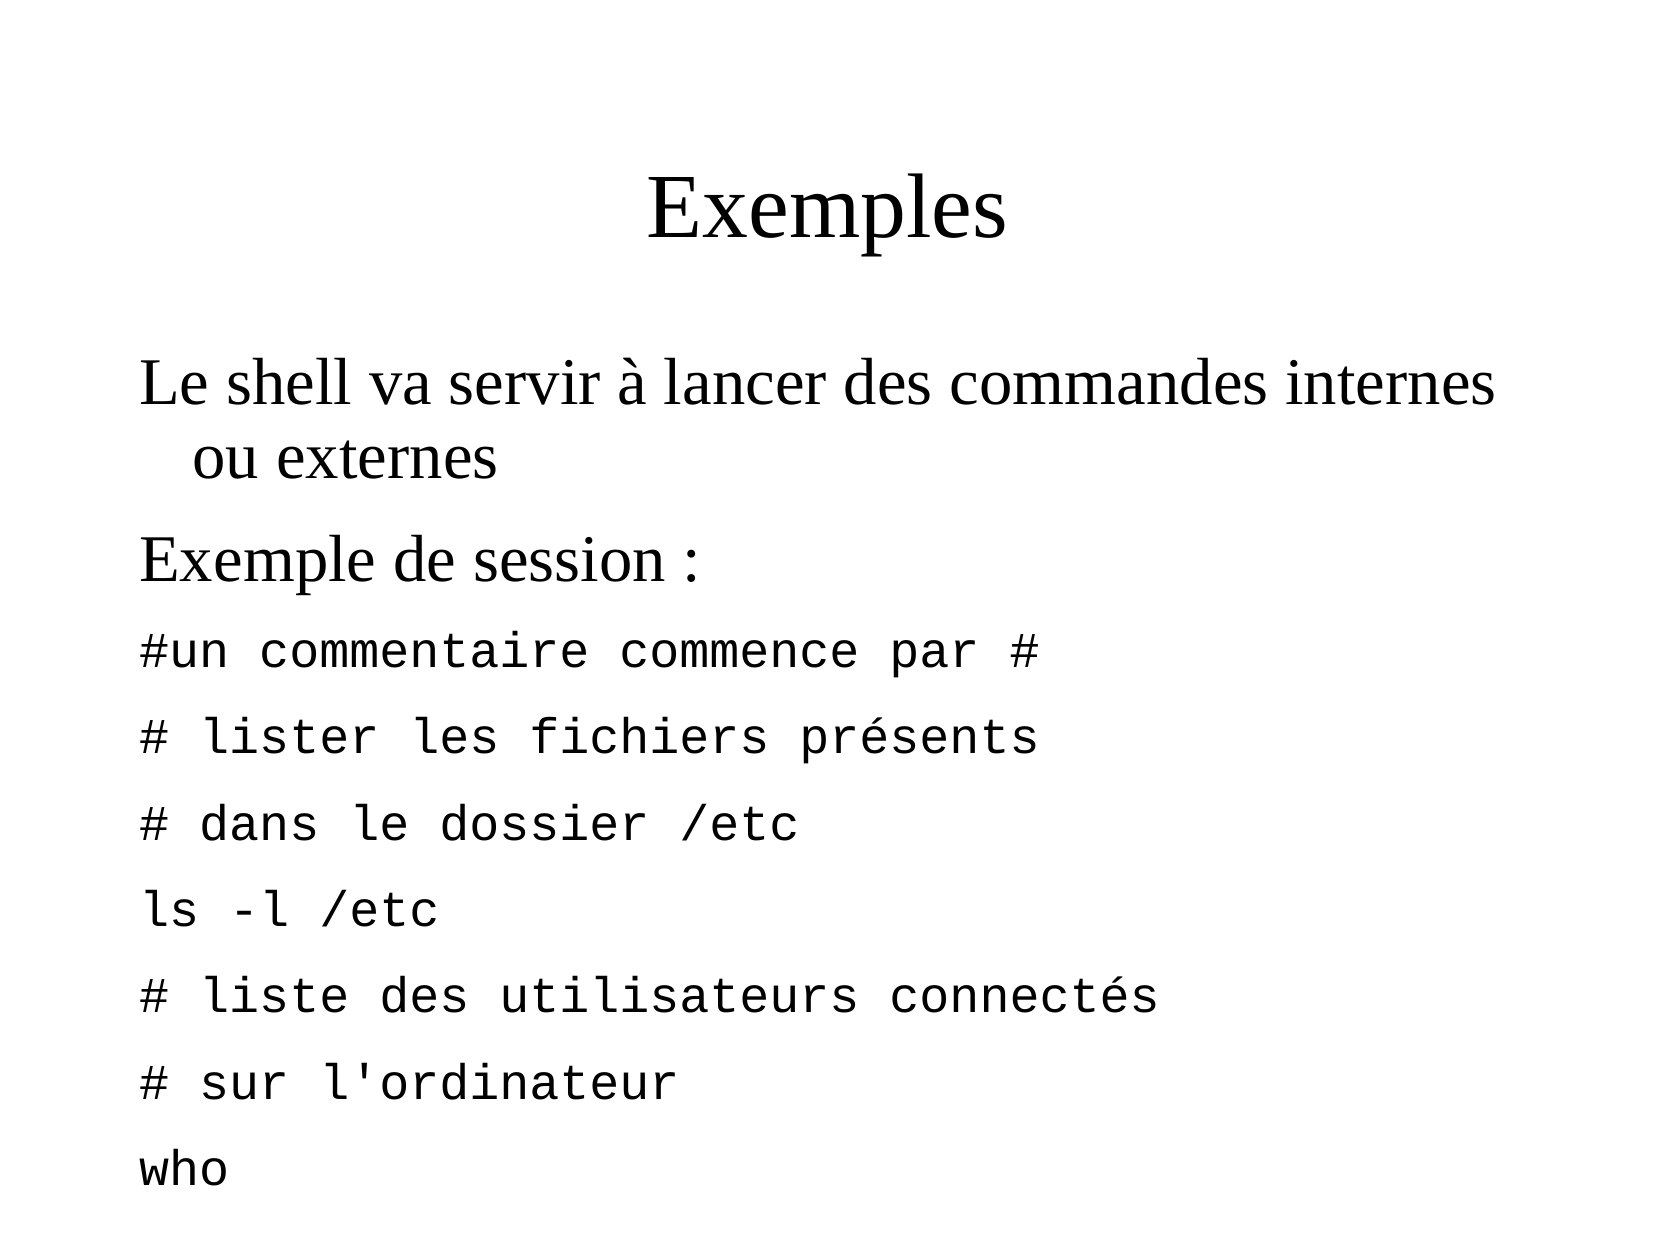

# Exemples
Le shell va servir à lancer des commandes internes ou externes
Exemple de session :
#un commentaire commence par #
# lister les fichiers présents
# dans le dossier /etc
ls -l /etc
# liste des utilisateurs connectés
# sur l'ordinateur
who